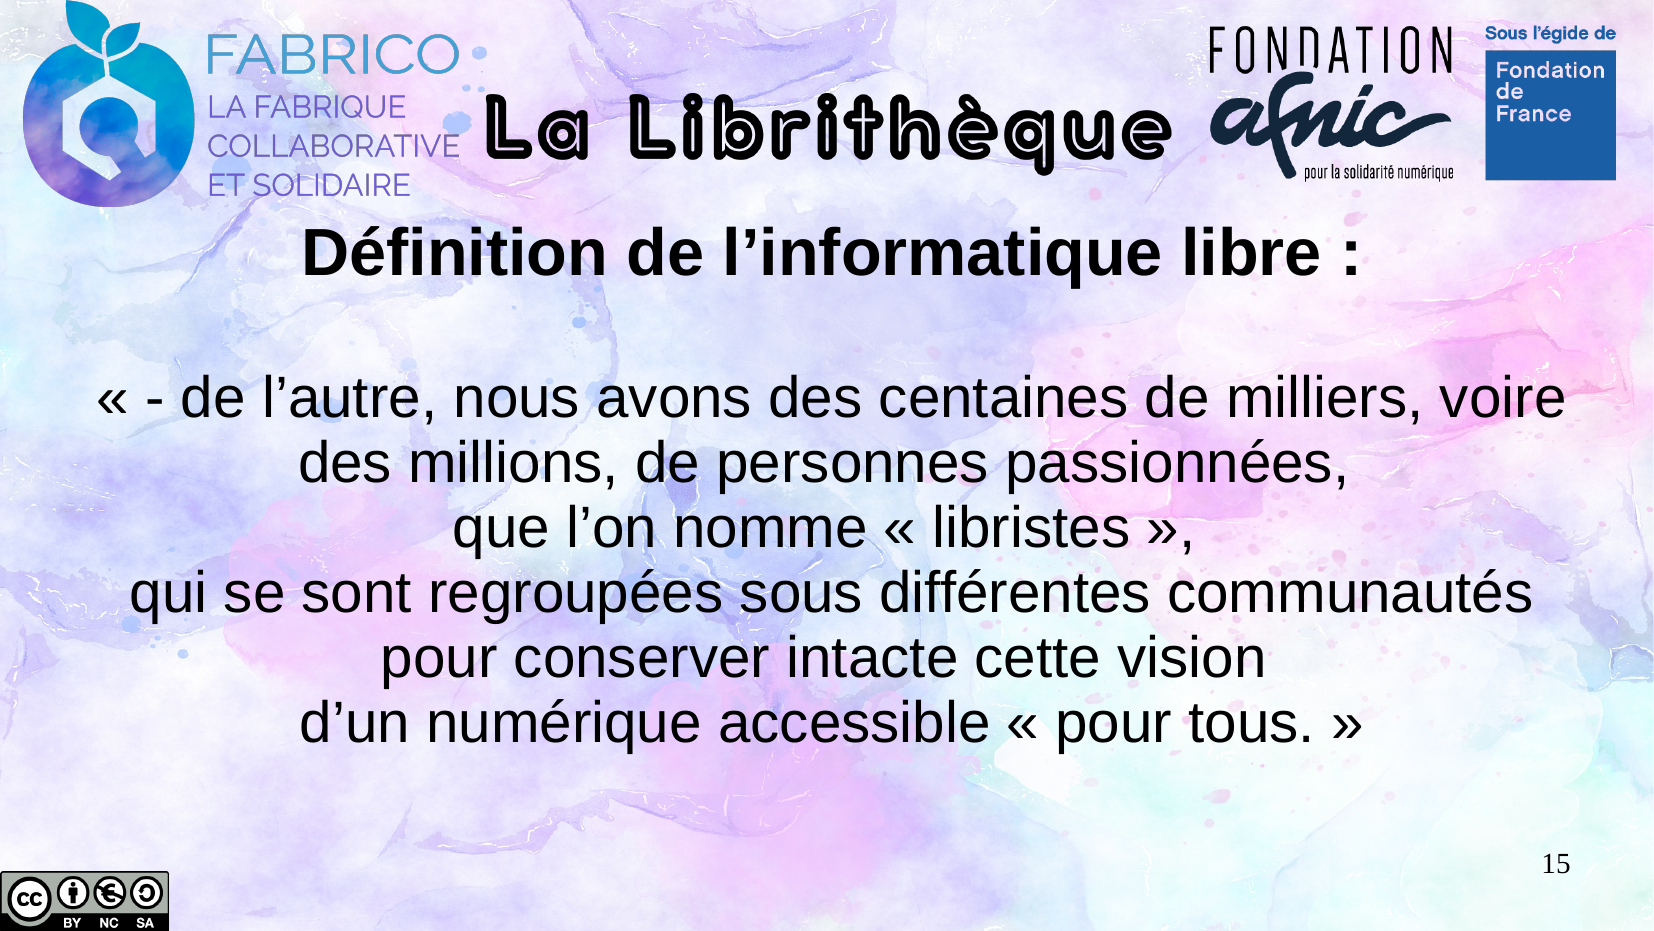

# Définition de l’informatique libre :
« - de l’autre, nous avons des centaines de milliers, voire des millions, de personnes passionnées,
que l’on nomme « libristes »,
qui se sont regroupées sous différentes communautés pour conserver intacte cette vision
d’un numérique accessible « pour tous. »
15